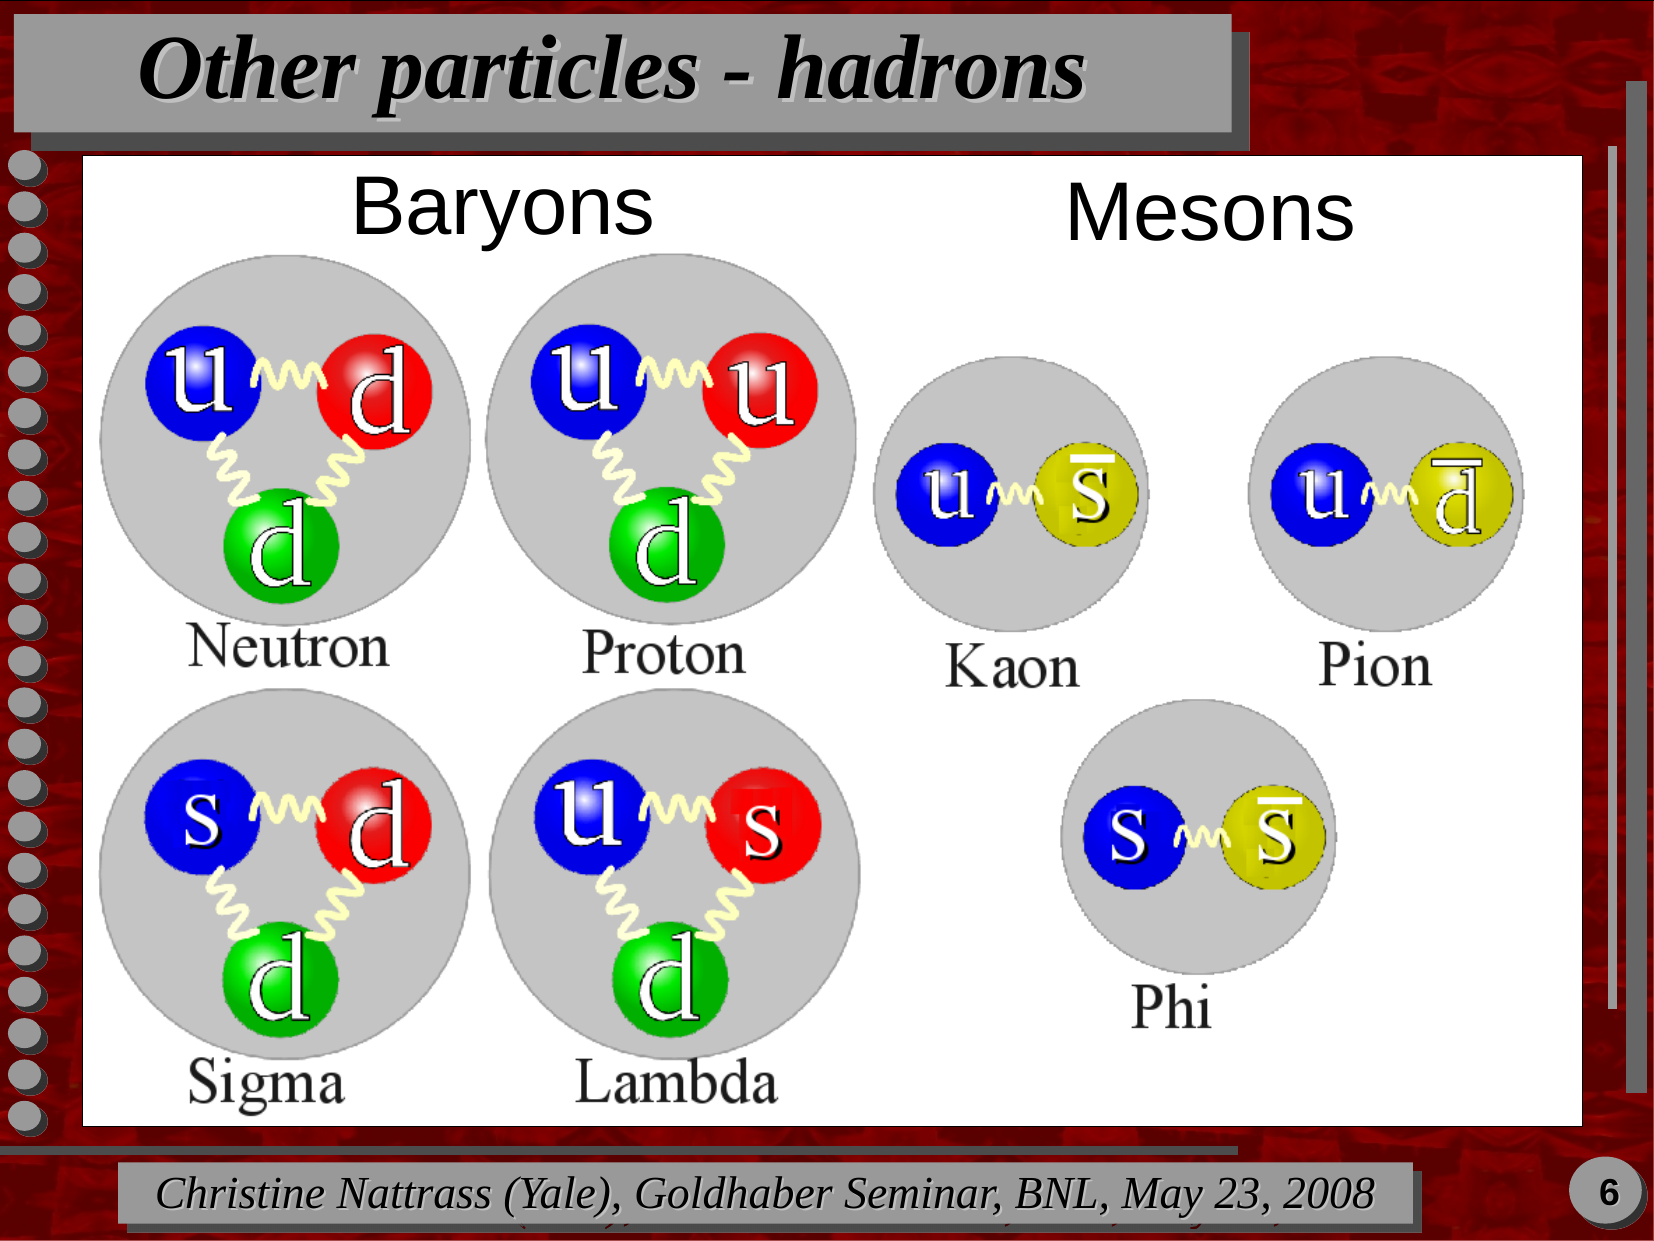

# Other particles - hadrons
Baryons
Mesons